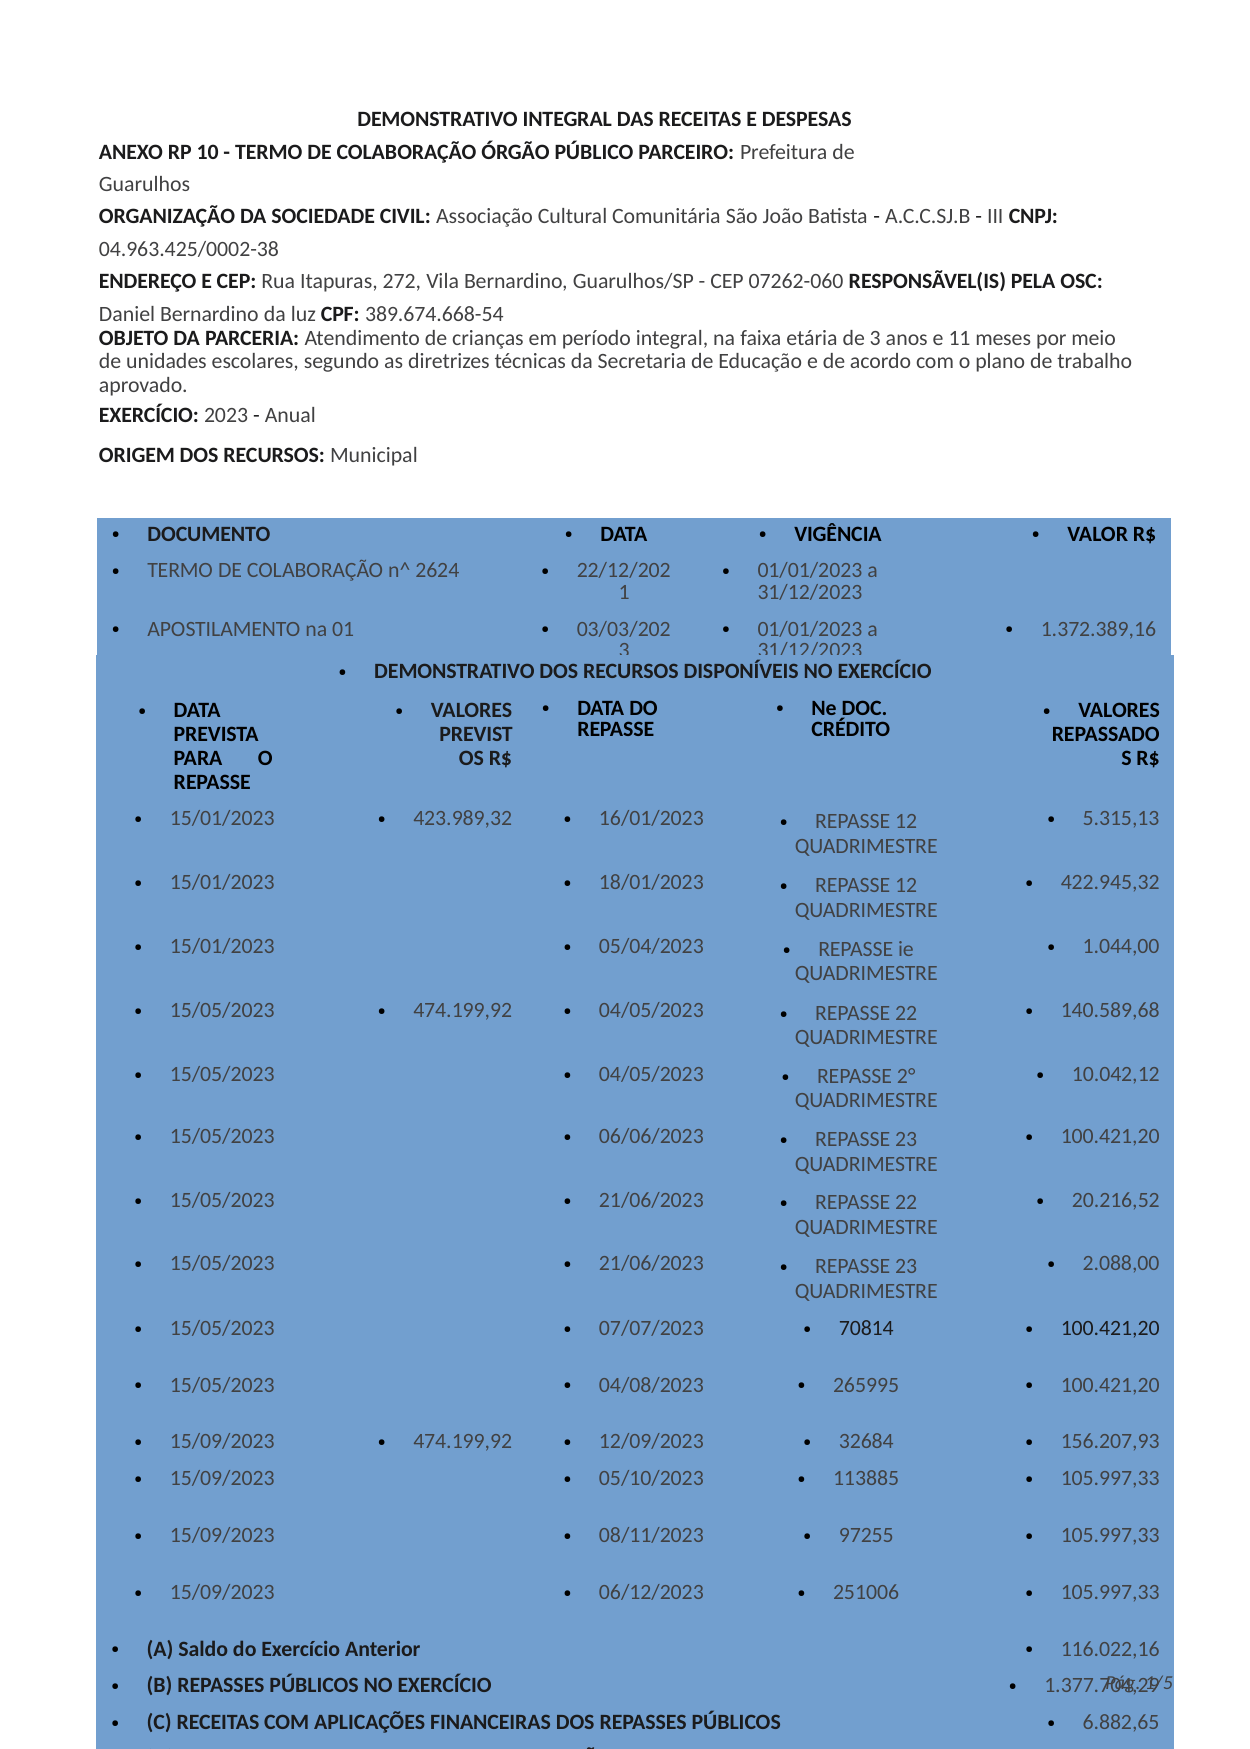

DEMONSTRATIVO INTEGRAL DAS RECEITAS E DESPESAS ANEXO RP 10 - TERMO DE COLABORAÇÃO ÓRGÃO PÚBLICO PARCEIRO: Prefeitura de Guarulhos
ORGANIZAÇÃO DA SOCIEDADE CIVIL: Associação Cultural Comunitária São João Batista - A.C.C.SJ.B - III CNPJ: 04.963.425/0002-38
ENDEREÇO E CEP: Rua Itapuras, 272, Vila Bernardino, Guarulhos/SP - CEP 07262-060 RESPONSÃVEL(IS) PELA OSC: Daniel Bernardino da luz CPF: 389.674.668-54
OBJETO DA PARCERIA: Atendimento de crianças em período integral, na faixa etária de 3 anos e 11 meses por meio de unidades escolares, segundo as diretrizes técnicas da Secretaria de Educação e de acordo com o plano de trabalho aprovado.
EXERCÍCIO: 2023 - Anual
ORIGEM DOS RECURSOS: Municipal
| DOCUMENTO | DATA | VIGÊNCIA | VALOR R$ |
| --- | --- | --- | --- |
| TERMO DE COLABORAÇÃO n^ 2624 | 22/12/2021 | 01/01/2023 a 31/12/2023 | |
| APOSTILAMENTO na 01 | 03/03/2023 | 01/01/2023 a 31/12/2023 | 1.372.389,16 |
| DEMONSTRATIVO DOS RECURSOS DISPONÍVEIS NO EXERCÍCIO | | | | |
| --- | --- | --- | --- | --- |
| DATA PREVISTA PARA O REPASSE | VALORES PREVISTOS R$ | DATA DO REPASSE | Ne DOC. CRÉDITO | VALORES REPASSADOS R$ |
| 15/01/2023 | 423.989,32 | 16/01/2023 | REPASSE 12 QUADRIMESTRE | 5.315,13 |
| 15/01/2023 | | 18/01/2023 | REPASSE 12 QUADRIMESTRE | 422.945,32 |
| 15/01/2023 | | 05/04/2023 | REPASSE ie QUADRIMESTRE | 1.044,00 |
| 15/05/2023 | 474.199,92 | 04/05/2023 | REPASSE 22 QUADRIMESTRE | 140.589,68 |
| 15/05/2023 | | 04/05/2023 | REPASSE 2° QUADRIMESTRE | 10.042,12 |
| 15/05/2023 | | 06/06/2023 | REPASSE 23 QUADRIMESTRE | 100.421,20 |
| 15/05/2023 | | 21/06/2023 | REPASSE 22 QUADRIMESTRE | 20.216,52 |
| 15/05/2023 | | 21/06/2023 | REPASSE 23 QUADRIMESTRE | 2.088,00 |
| 15/05/2023 | | 07/07/2023 | 70814 | 100.421,20 |
| 15/05/2023 | | 04/08/2023 | 265995 | 100.421,20 |
| 15/09/2023 | 474.199,92 | 12/09/2023 | 32684 | 156.207,93 |
| 15/09/2023 | | 05/10/2023 | 113885 | 105.997,33 |
| 15/09/2023 | | 08/11/2023 | 97255 | 105.997,33 |
| 15/09/2023 | | 06/12/2023 | 251006 | 105.997,33 |
| (A) Saldo do Exercício Anterior | | | | 116.022,16 |
| (B) REPASSES PÚBLICOS NO EXERCÍCIO | | | | 1.377.704,29 |
| (C) RECEITAS COM APLICAÇÕES FINANCEIRAS DOS REPASSES PÚBLICOS | | | | 6.882,65 |
| (D) OUTRAS RECEITAS DECORRENTES DA EXECUÇÃO DO AJUSTE | | | | 0,00 |
| (E) TOTAL DE RECURSOS PÚBLICOS (A + B + C + D) | | | | 1.500.609,10 |
Pág. 1/5